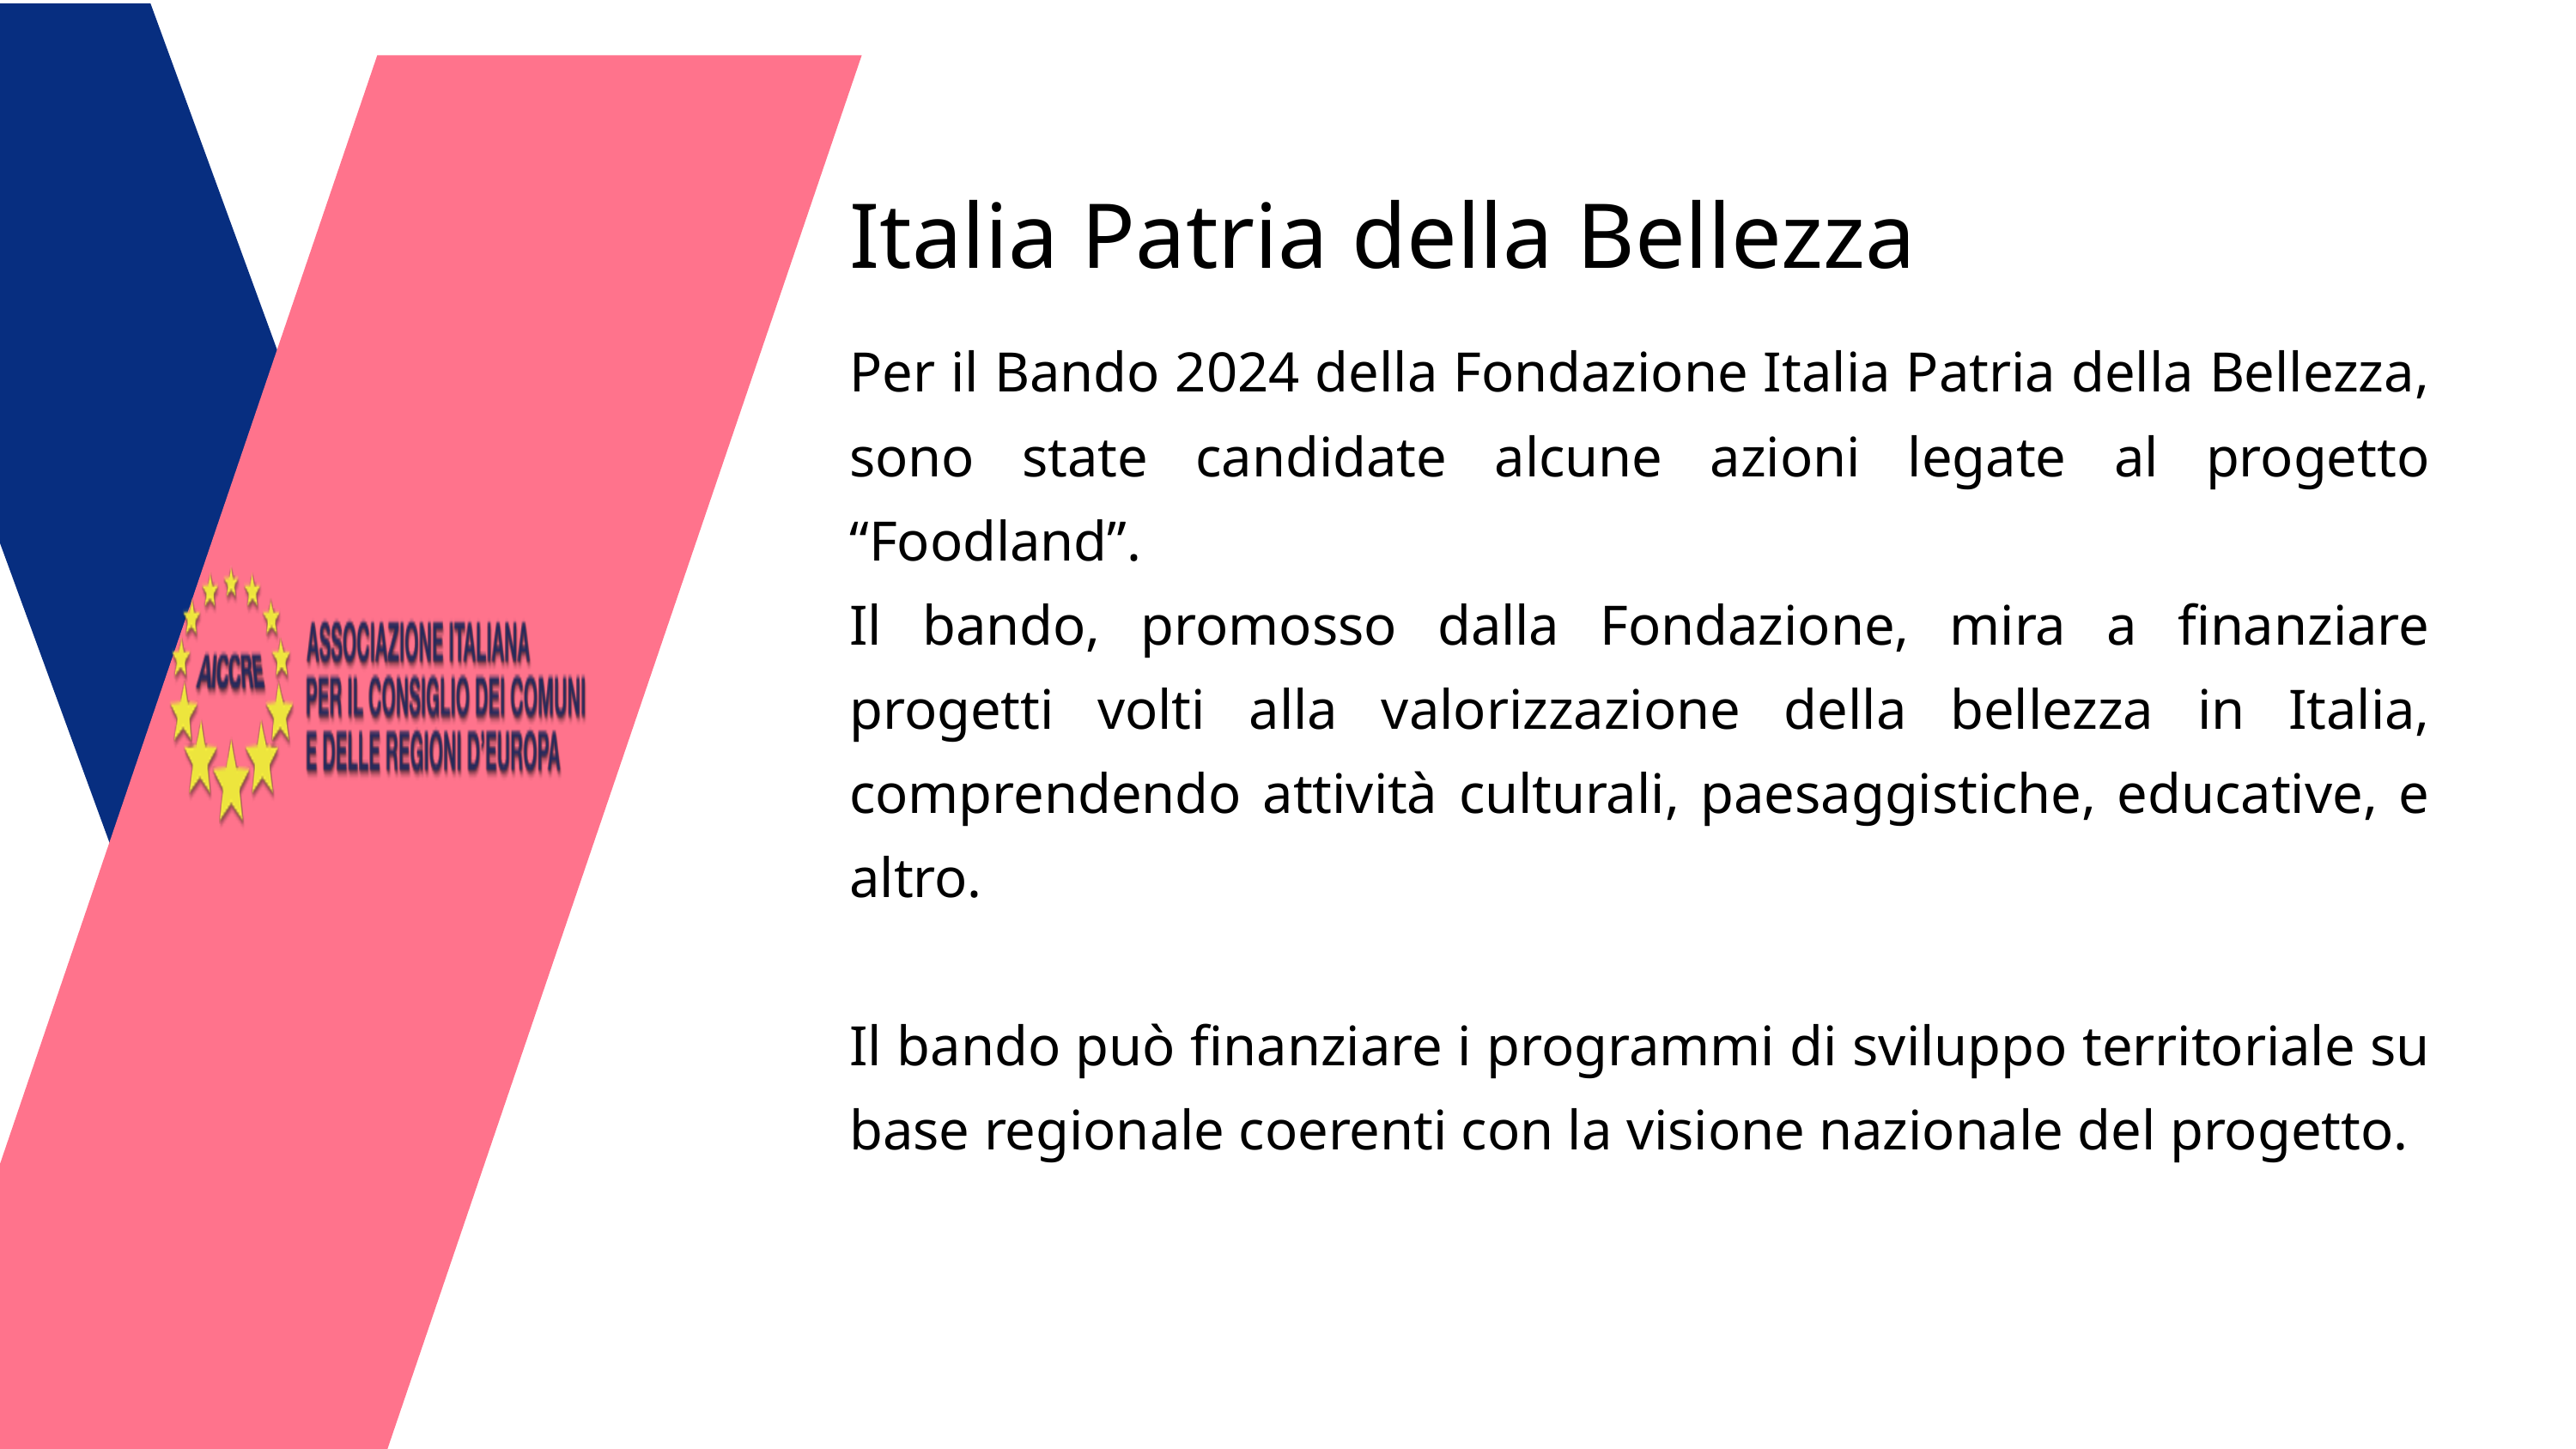

Italia Patria della Bellezza
Per il Bando 2024 della Fondazione Italia Patria della Bellezza, sono state candidate alcune azioni legate al progetto “Foodland”.
Il bando, promosso dalla Fondazione, mira a finanziare progetti volti alla valorizzazione della bellezza in Italia, comprendendo attività culturali, paesaggistiche, educative, e altro.
Il bando può finanziare i programmi di sviluppo territoriale su base regionale coerenti con la visione nazionale del progetto.